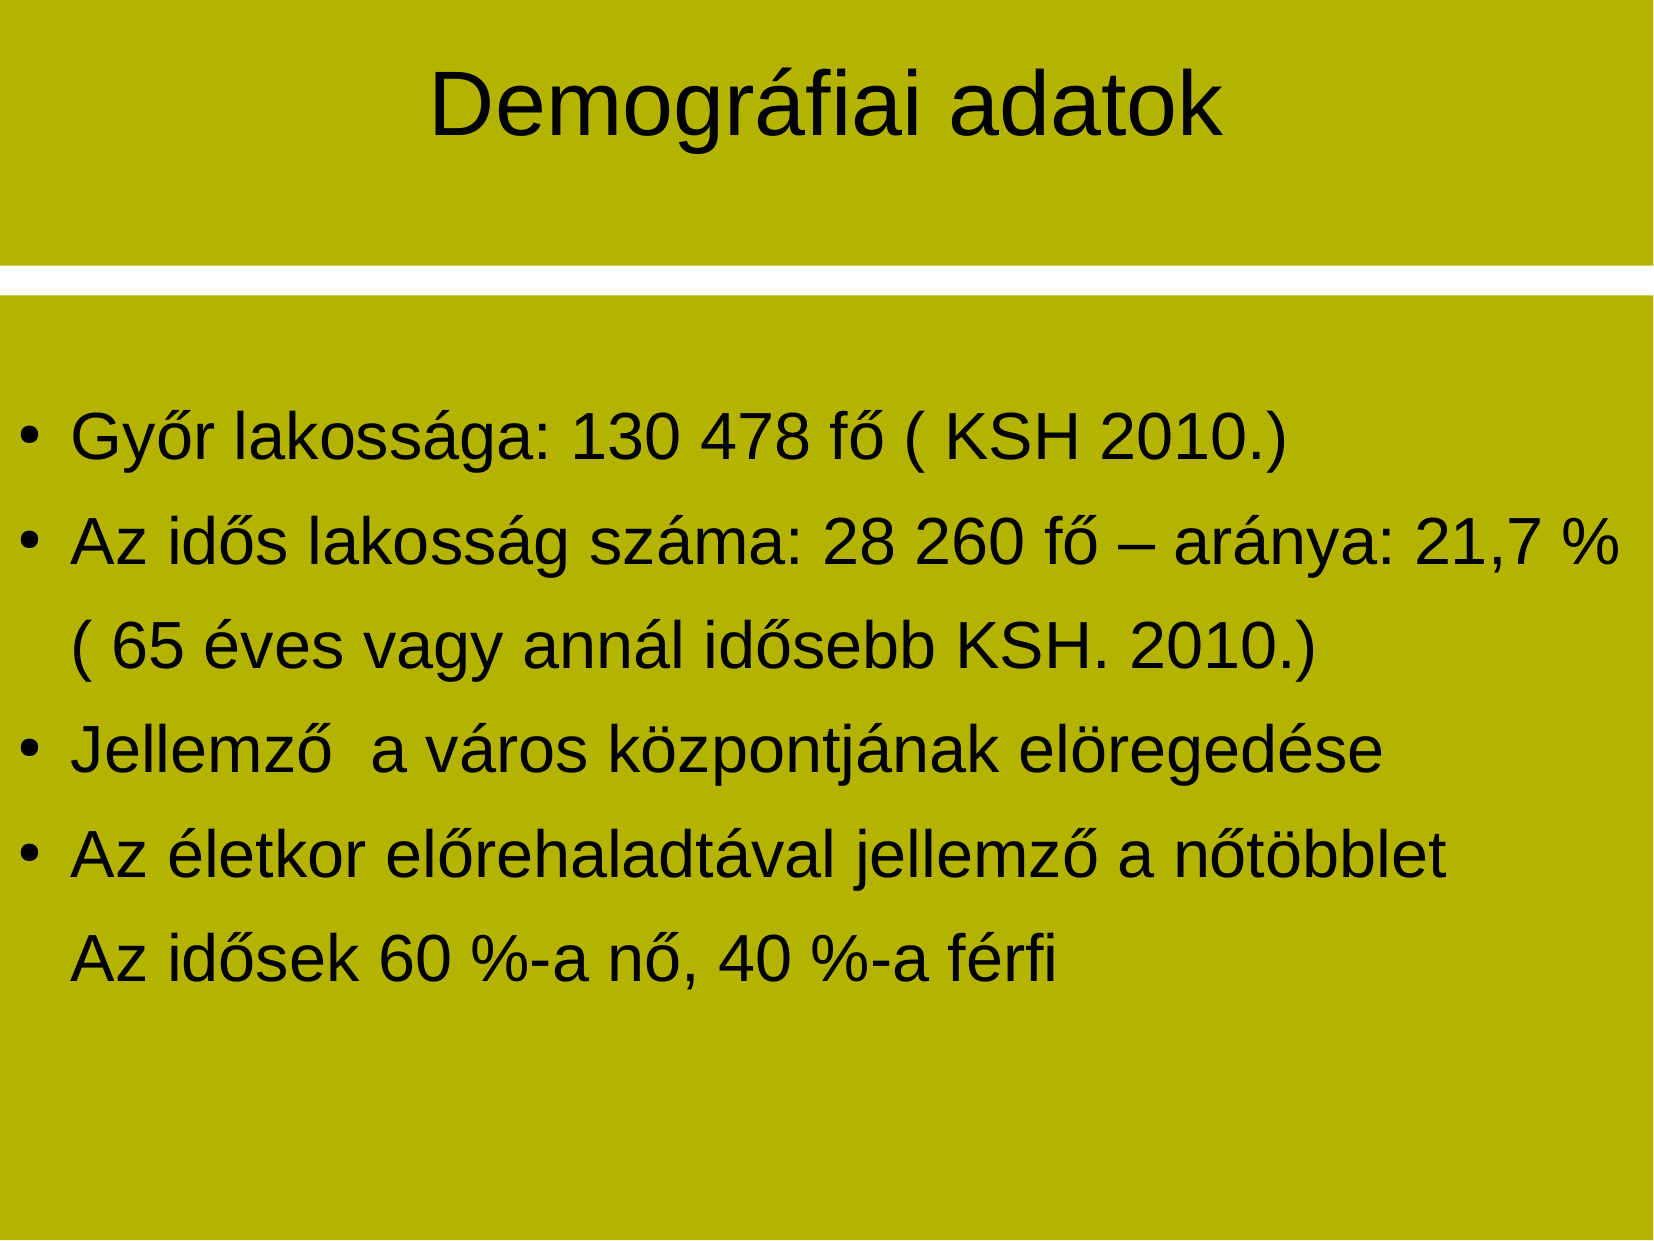

# Demográfiai adatok
Győr lakossága: 130 478 fő ( KSH 2010.)
Az idős lakosság száma: 28 260 fő – aránya: 21,7 %
( 65 éves vagy annál idősebb KSH. 2010.)
Jellemző a város központjának elöregedése
Az életkor előrehaladtával jellemző a nőtöbblet
Az idősek 60 %-a nő, 40 %-a férfi